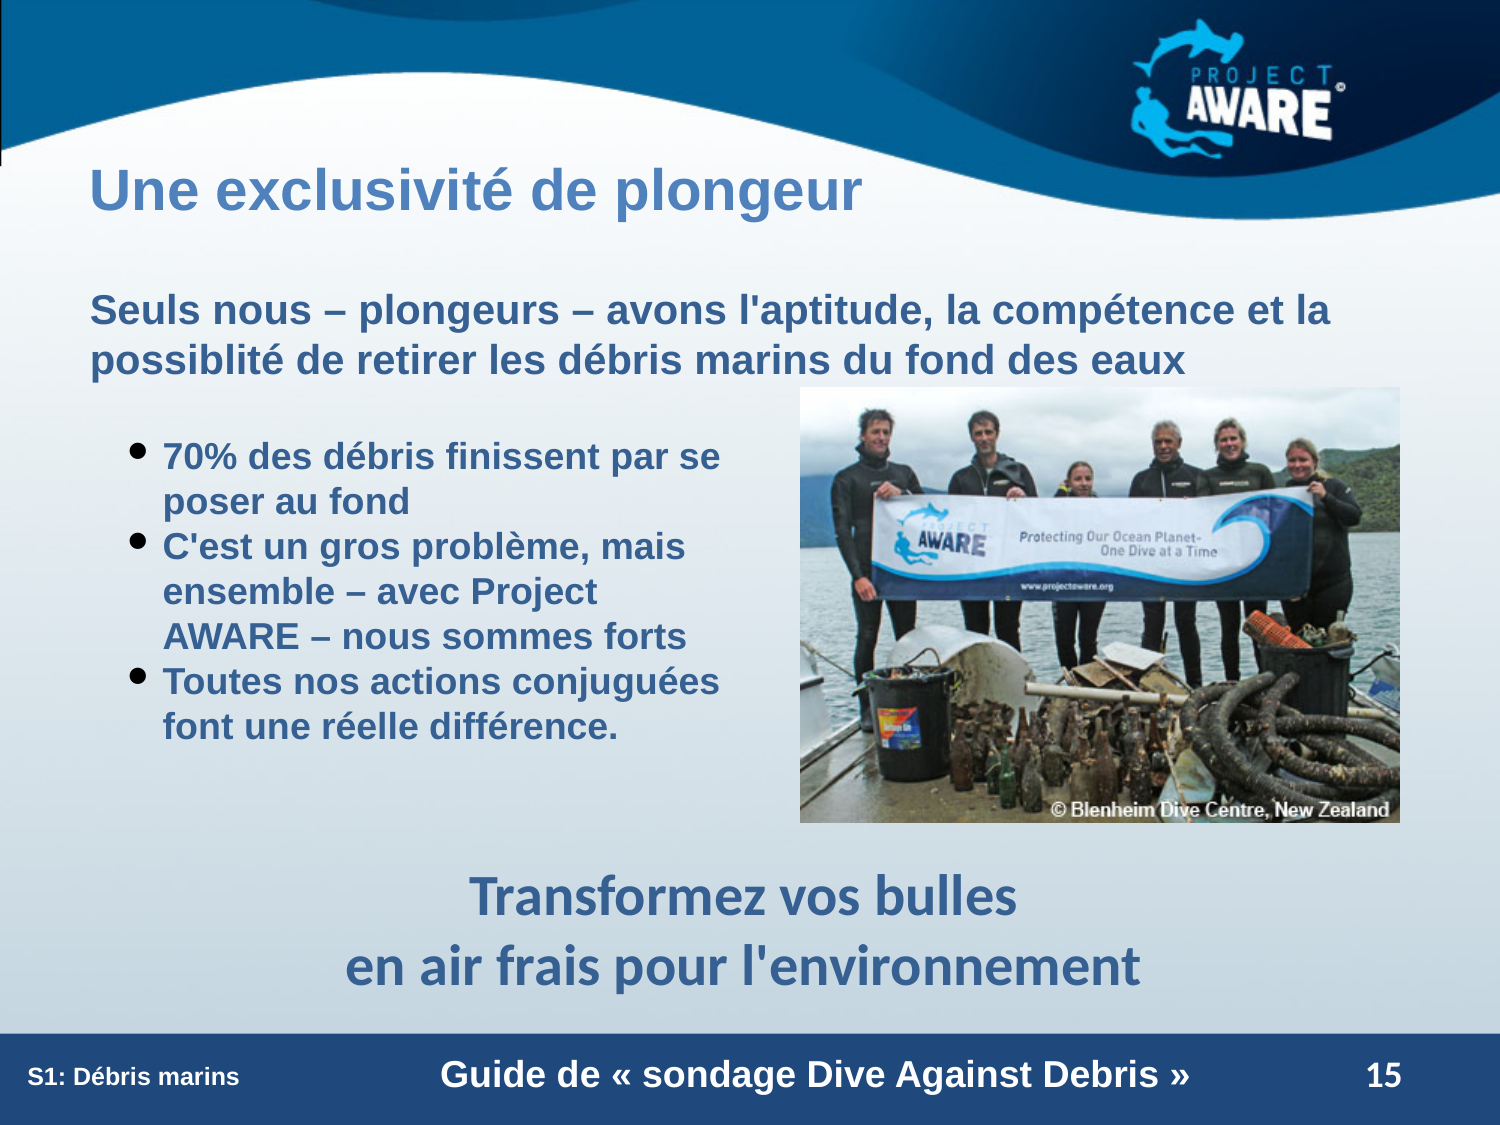

Une exclusivité de plongeur
Seuls nous – plongeurs – avons l'aptitude, la compétence et la possiblité de retirer les débris marins du fond des eaux
70% des débris finissent par se poser au fond
C'est un gros problème, mais ensemble – avec Project AWARE – nous sommes forts
Toutes nos actions conjuguées font une réelle différence.
Transformez vos bulles
en air frais pour l'environnement
Guide de « sondage Dive Against Debris »
S1: Débris marins